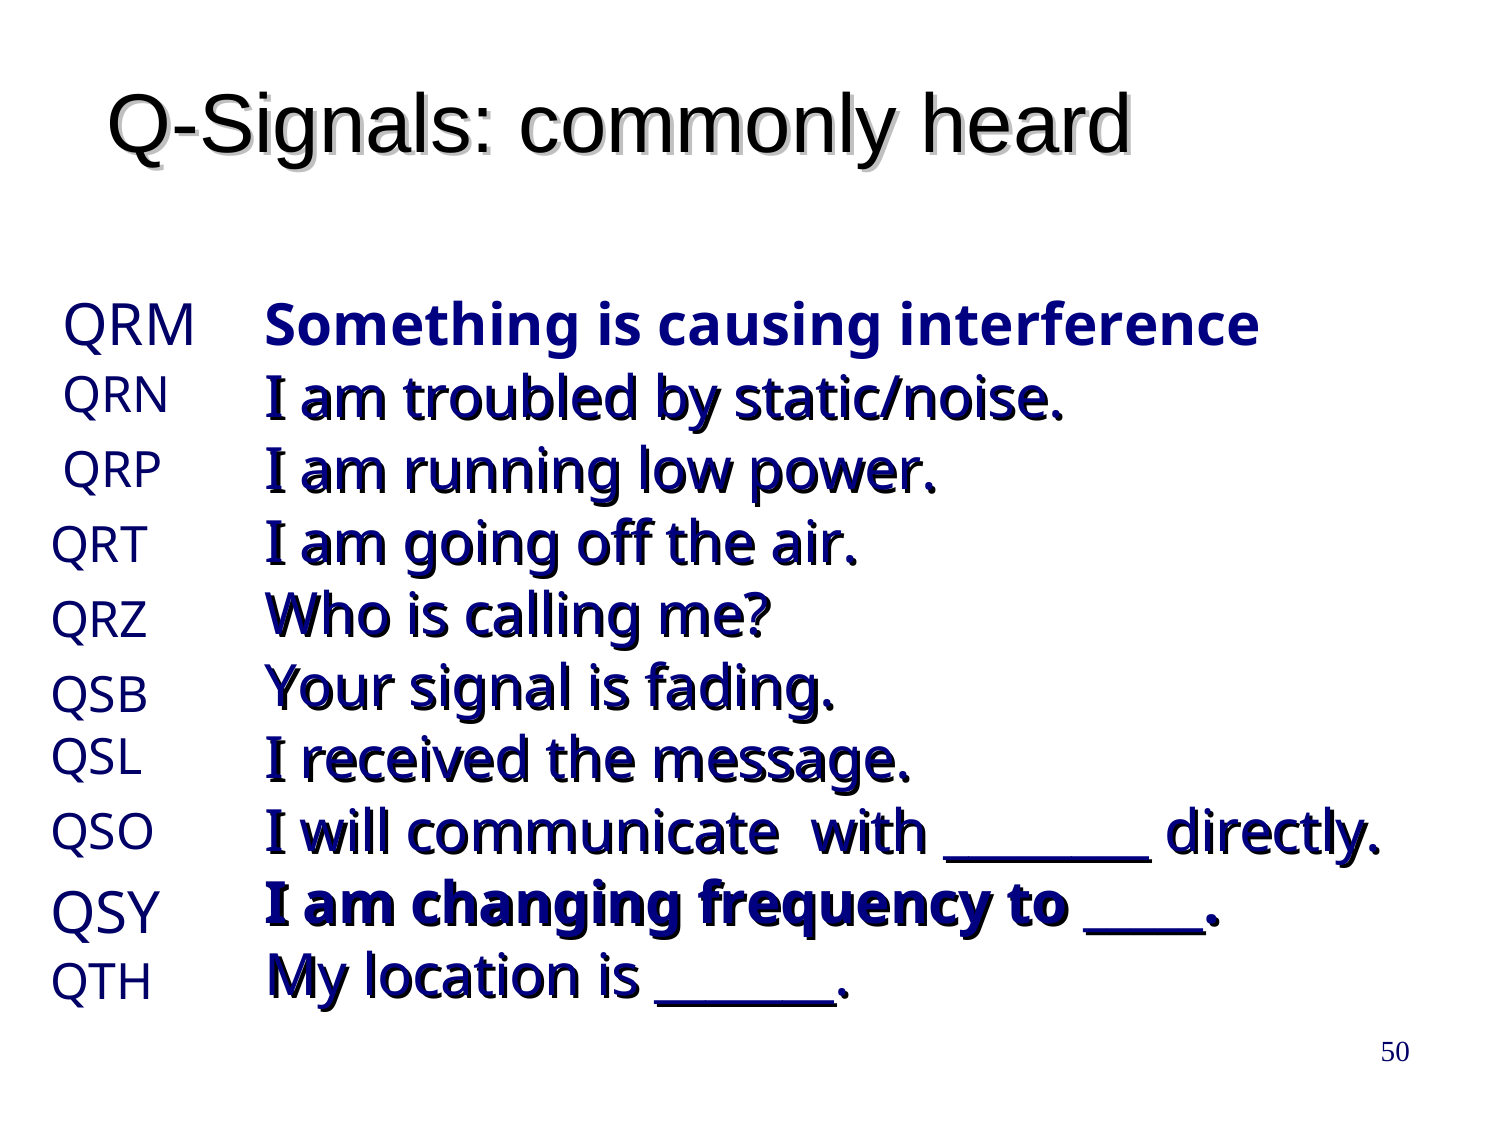

# Q-Signals: commonly heard
QRM
Something is causing interference
I am troubled by static/noise.
I am running low power.
I am going off the air.
Who is calling me?
Your signal is fading.
I received the message.
I will communicate with ________ directly.
I am changing frequency to _____.
My location is _______.
QRN
QRP
QRT
QRZ
QSB
QSL
QSO
QSY
QTH